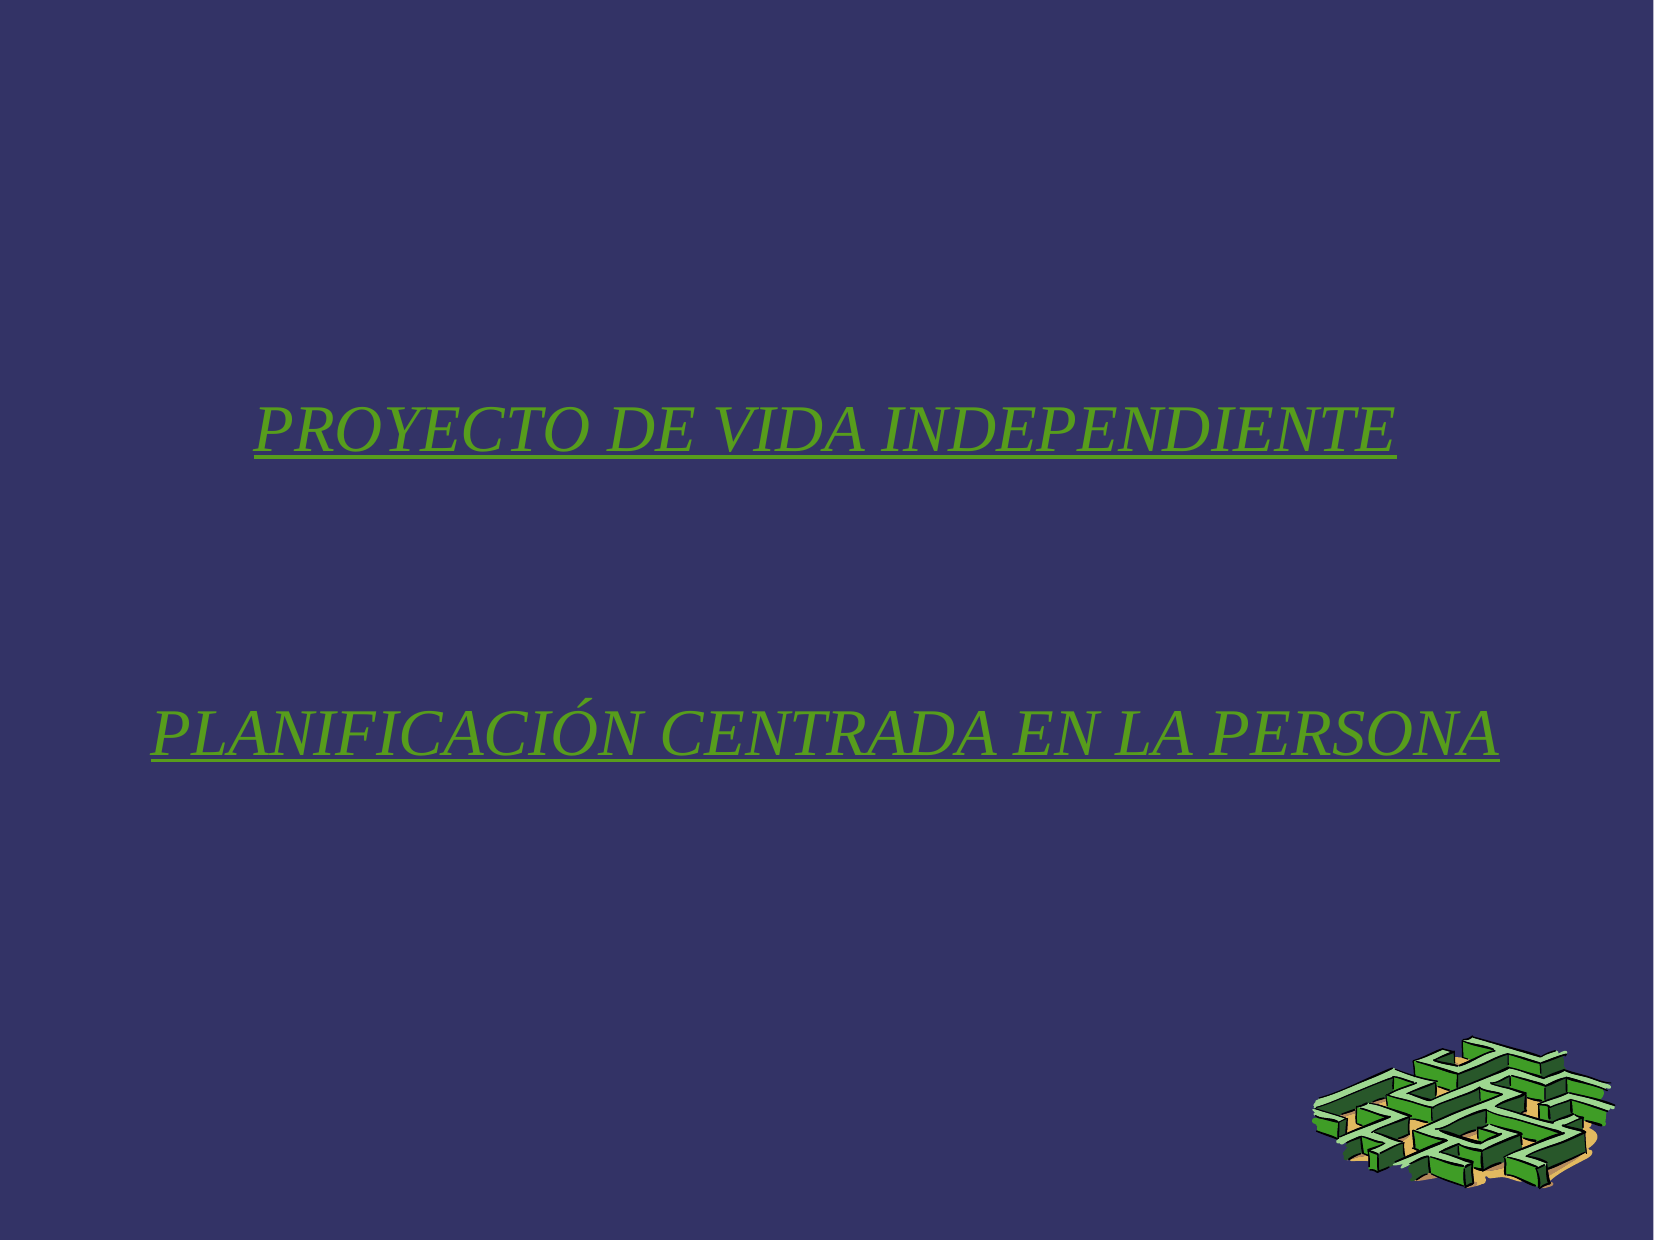

PROYECTO DE VIDA INDEPENDIENTE
PLANIFICACIÓN CENTRADA EN LA PERSONA